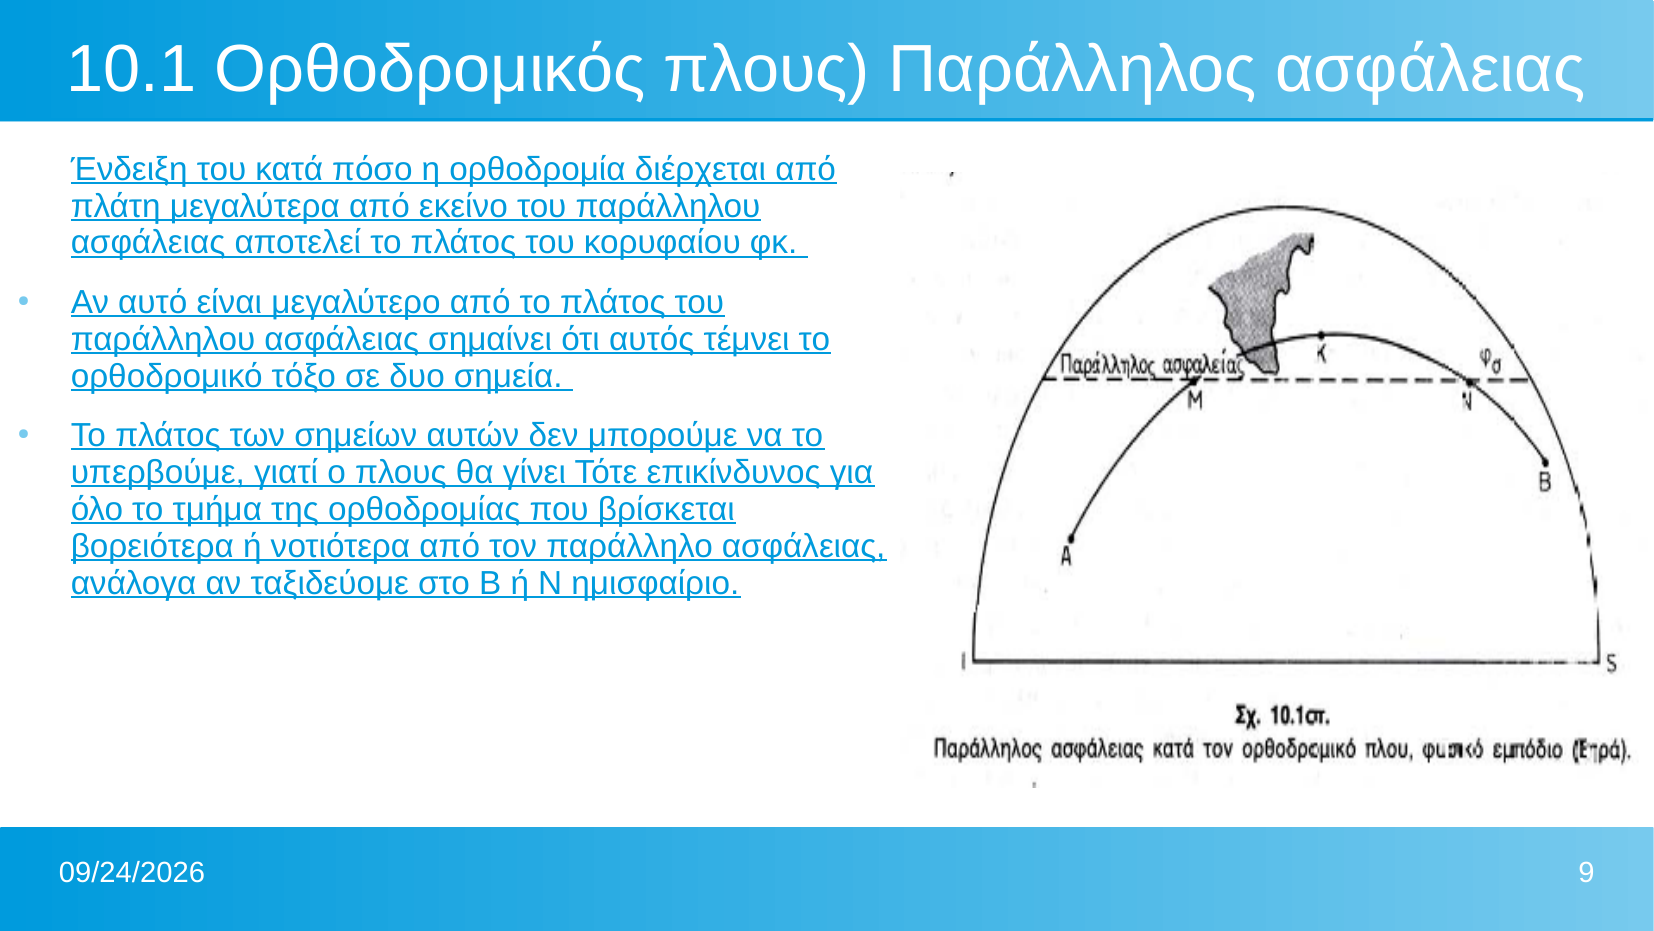

# 10.1 Ορθοδρομικός πλους) Παράλληλος ασφάλειας
Ένδειξη του κατά πόσο η ορθοδρομία διέρχεται από πλάτη μεγαλύτερα από εκείνο του παράλληλου ασφάλειας αποτελεί το πλάτος του κορυφαίου φκ.
Αν αυτό είναι μεγαλύτερο από το πλάτος του παράλληλου ασφάλειας σημαίνει ότι αυτός τέμνει το ορθοδρομικό τόξο σε δυο σημεία.
Το πλάτος των σημείων αυτών δεν μπορούμε να το υπερβούμε, γιατί ο πλους θα γίνει Τότε επικίνδυνος για όλο το τμήμα της ορθοδρομίας που βρίσκεται βορειότερα ή νοτιότερα από τον παράλληλο ασφάλειας, ανάλογα αν ταξιδεύομε στο Β ή Ν ημισφαίριο.
9